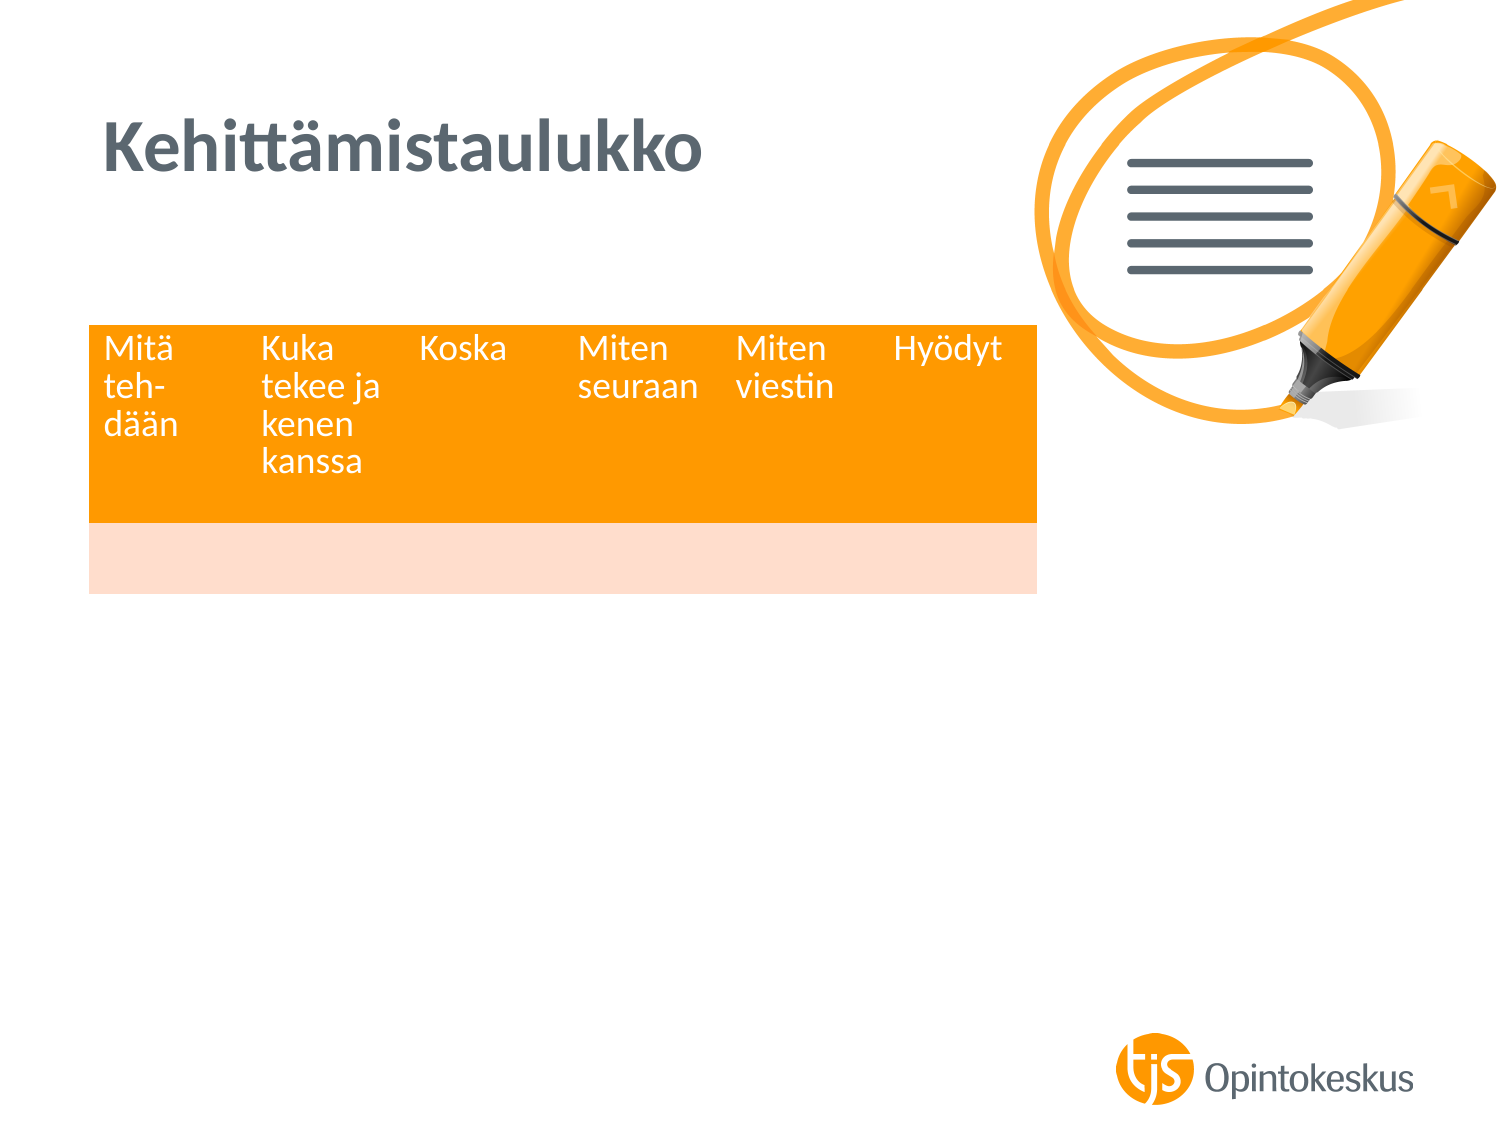

# Kehittämistaulukko
| Mitä teh-dään | Kuka tekee ja kenen kanssa | Koska | Miten seuraan | Miten viestin | Hyödyt |
| --- | --- | --- | --- | --- | --- |
| | | | | | |